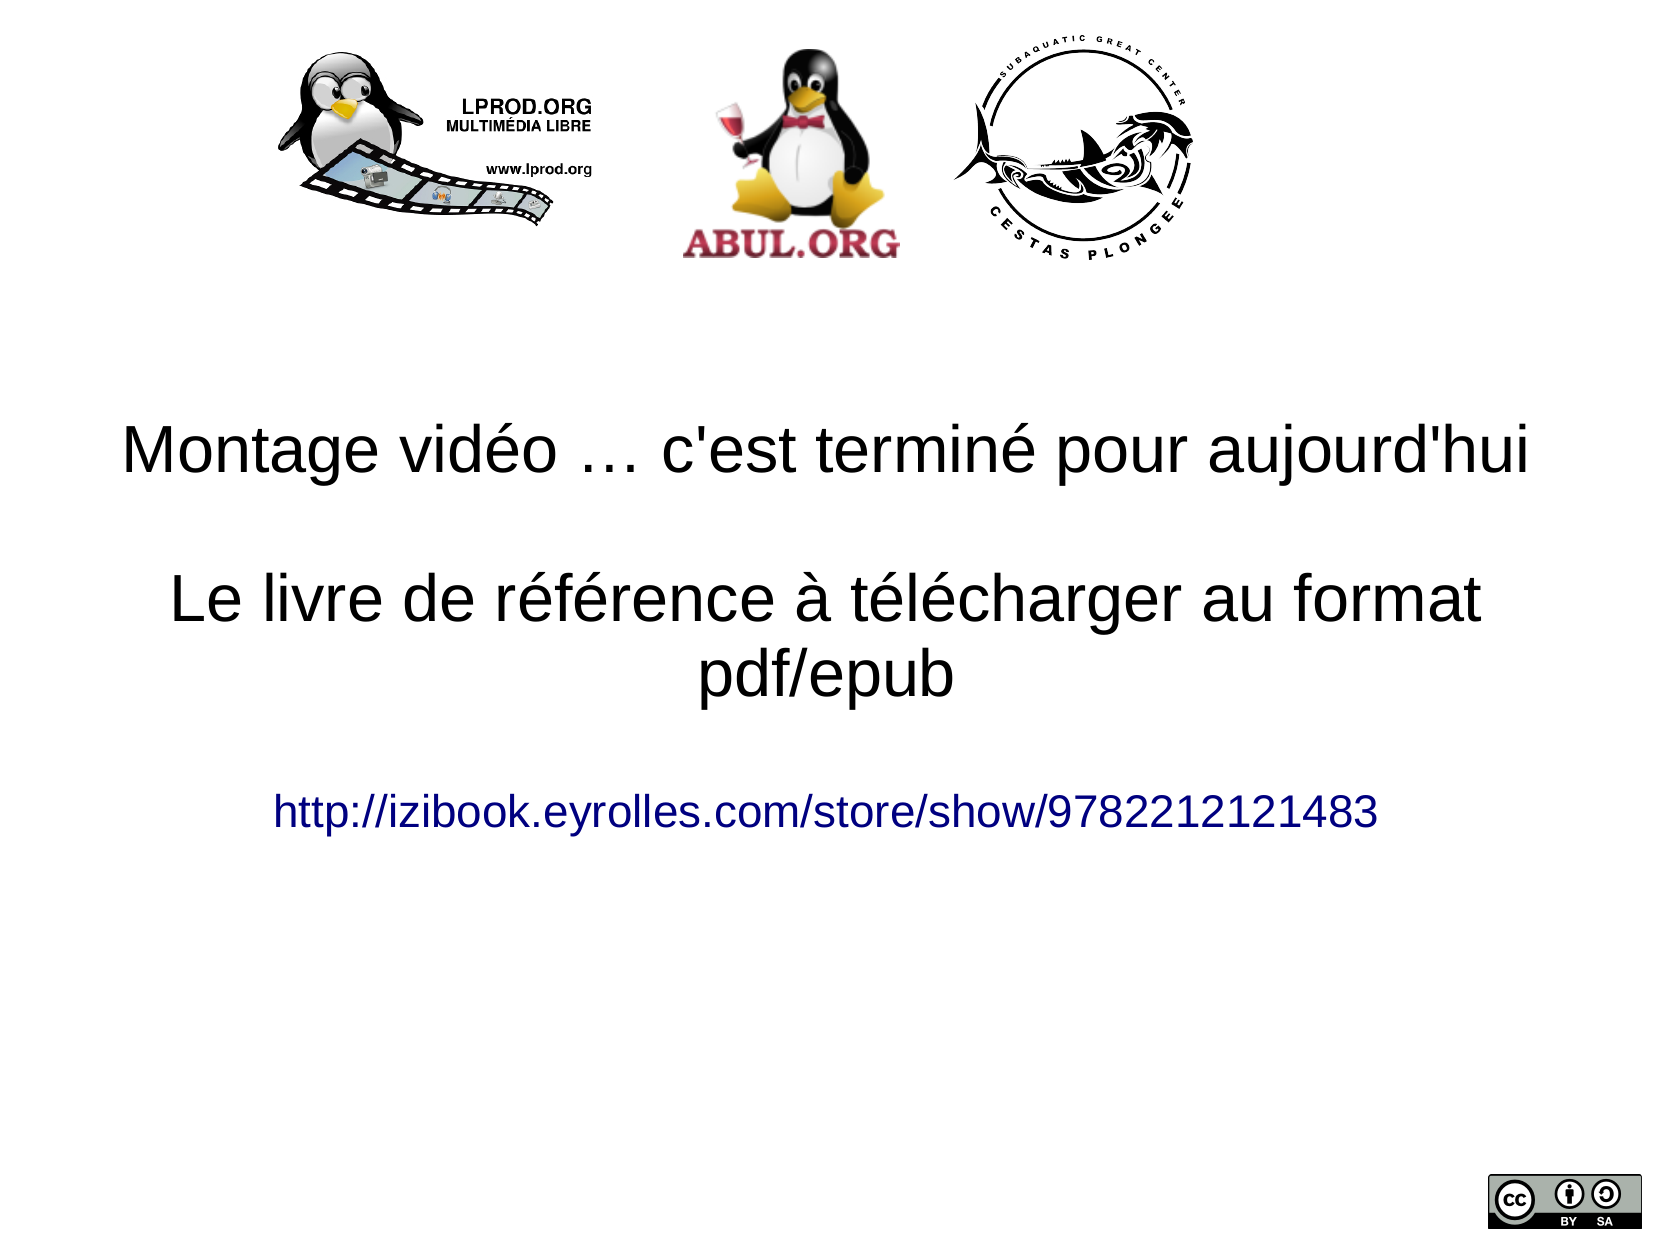

# Montage vidéo … c'est terminé pour aujourd'hui
Le livre de référence à télécharger au format pdf/epub
http://izibook.eyrolles.com/store/show/9782212121483